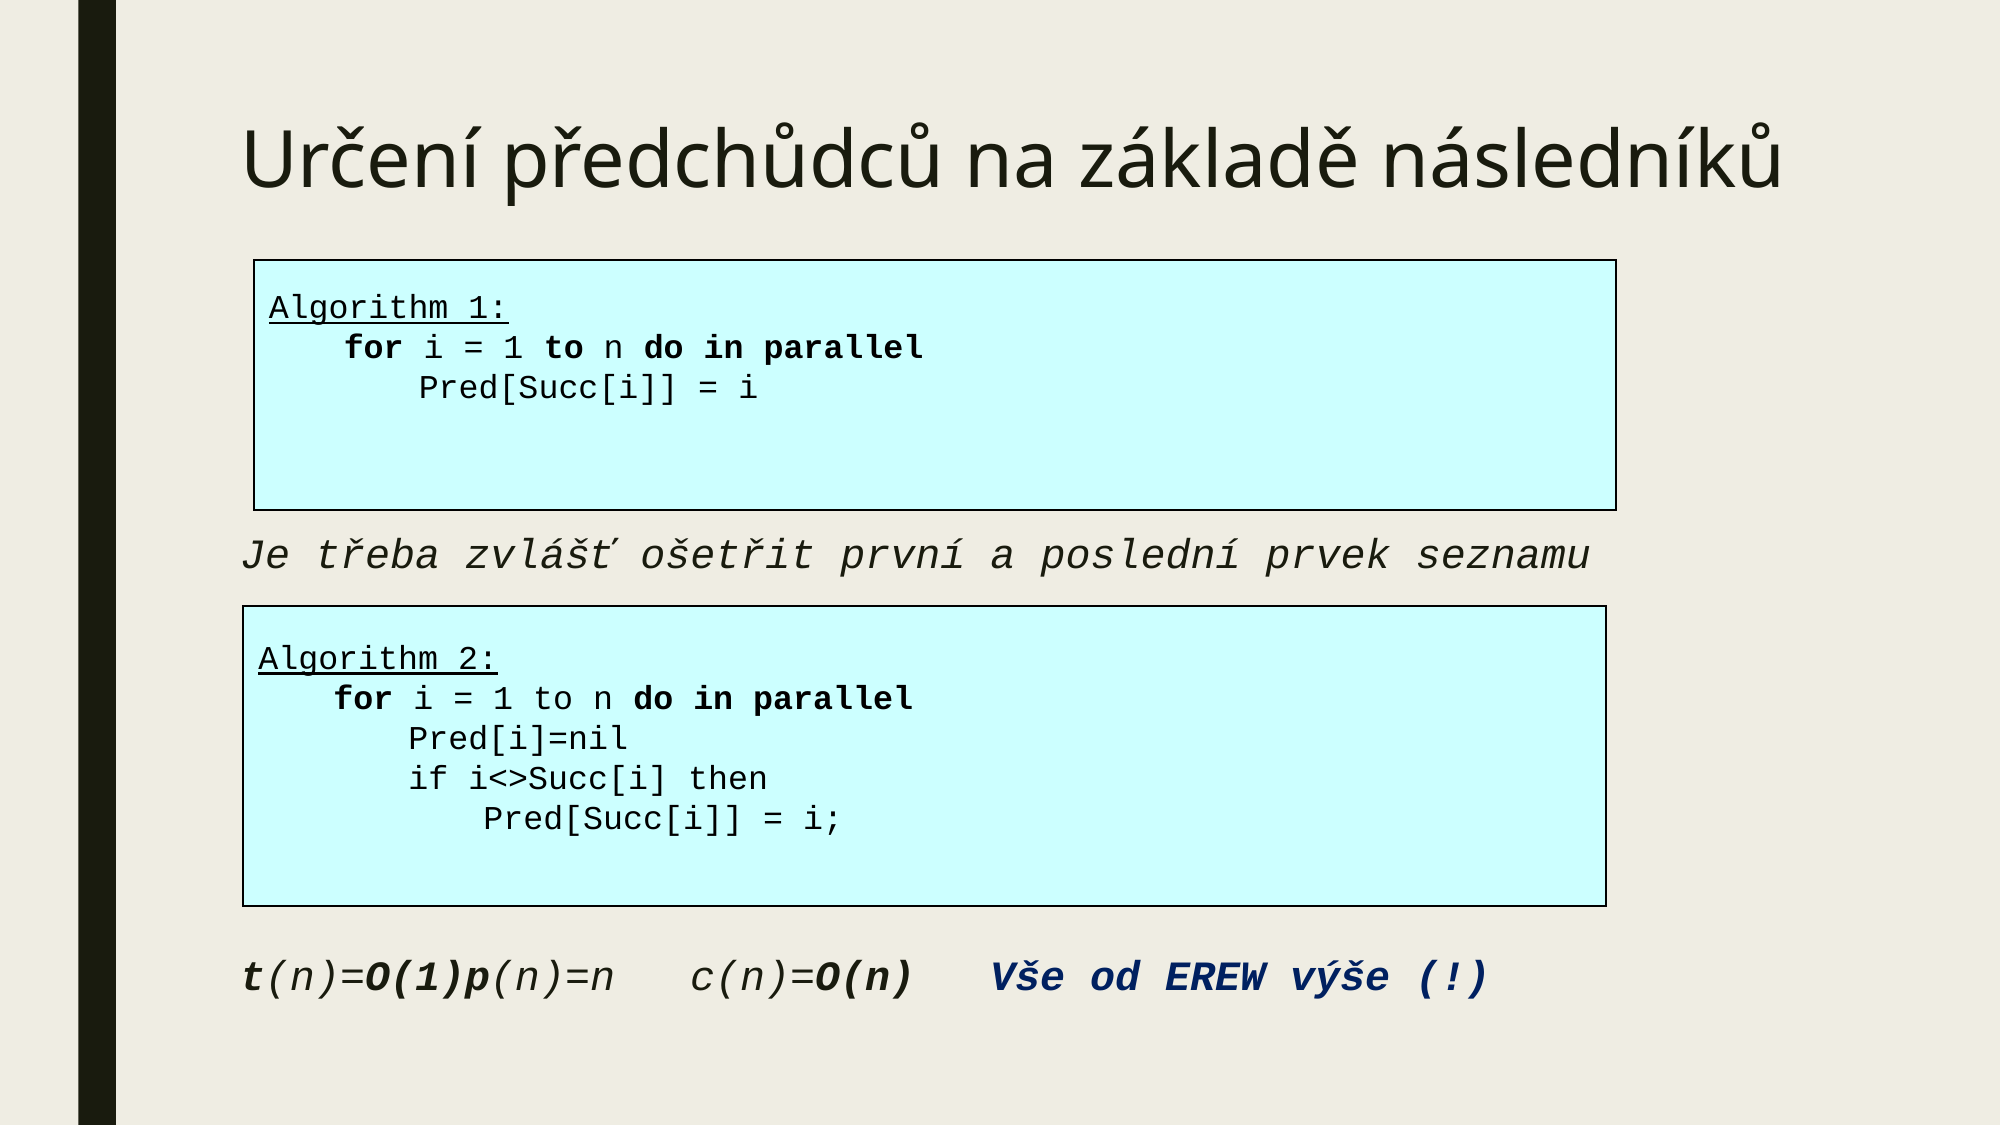

# Určení předchůdců na základě následníků
Algorithm 1:
	for i = 1 to n do in parallel
		Pred[Succ[i]] = i
Je třeba zvlášť ošetřit první a poslední prvek seznamu
Algorithm 2:
	for i = 1 to n do in parallel
		Pred[i]=nil
		if i<>Succ[i] then
			Pred[Succ[i]] = i;
t(n)=O(1)	p(n)=n	c(n)=O(n) 	Vše od EREW výše (!)